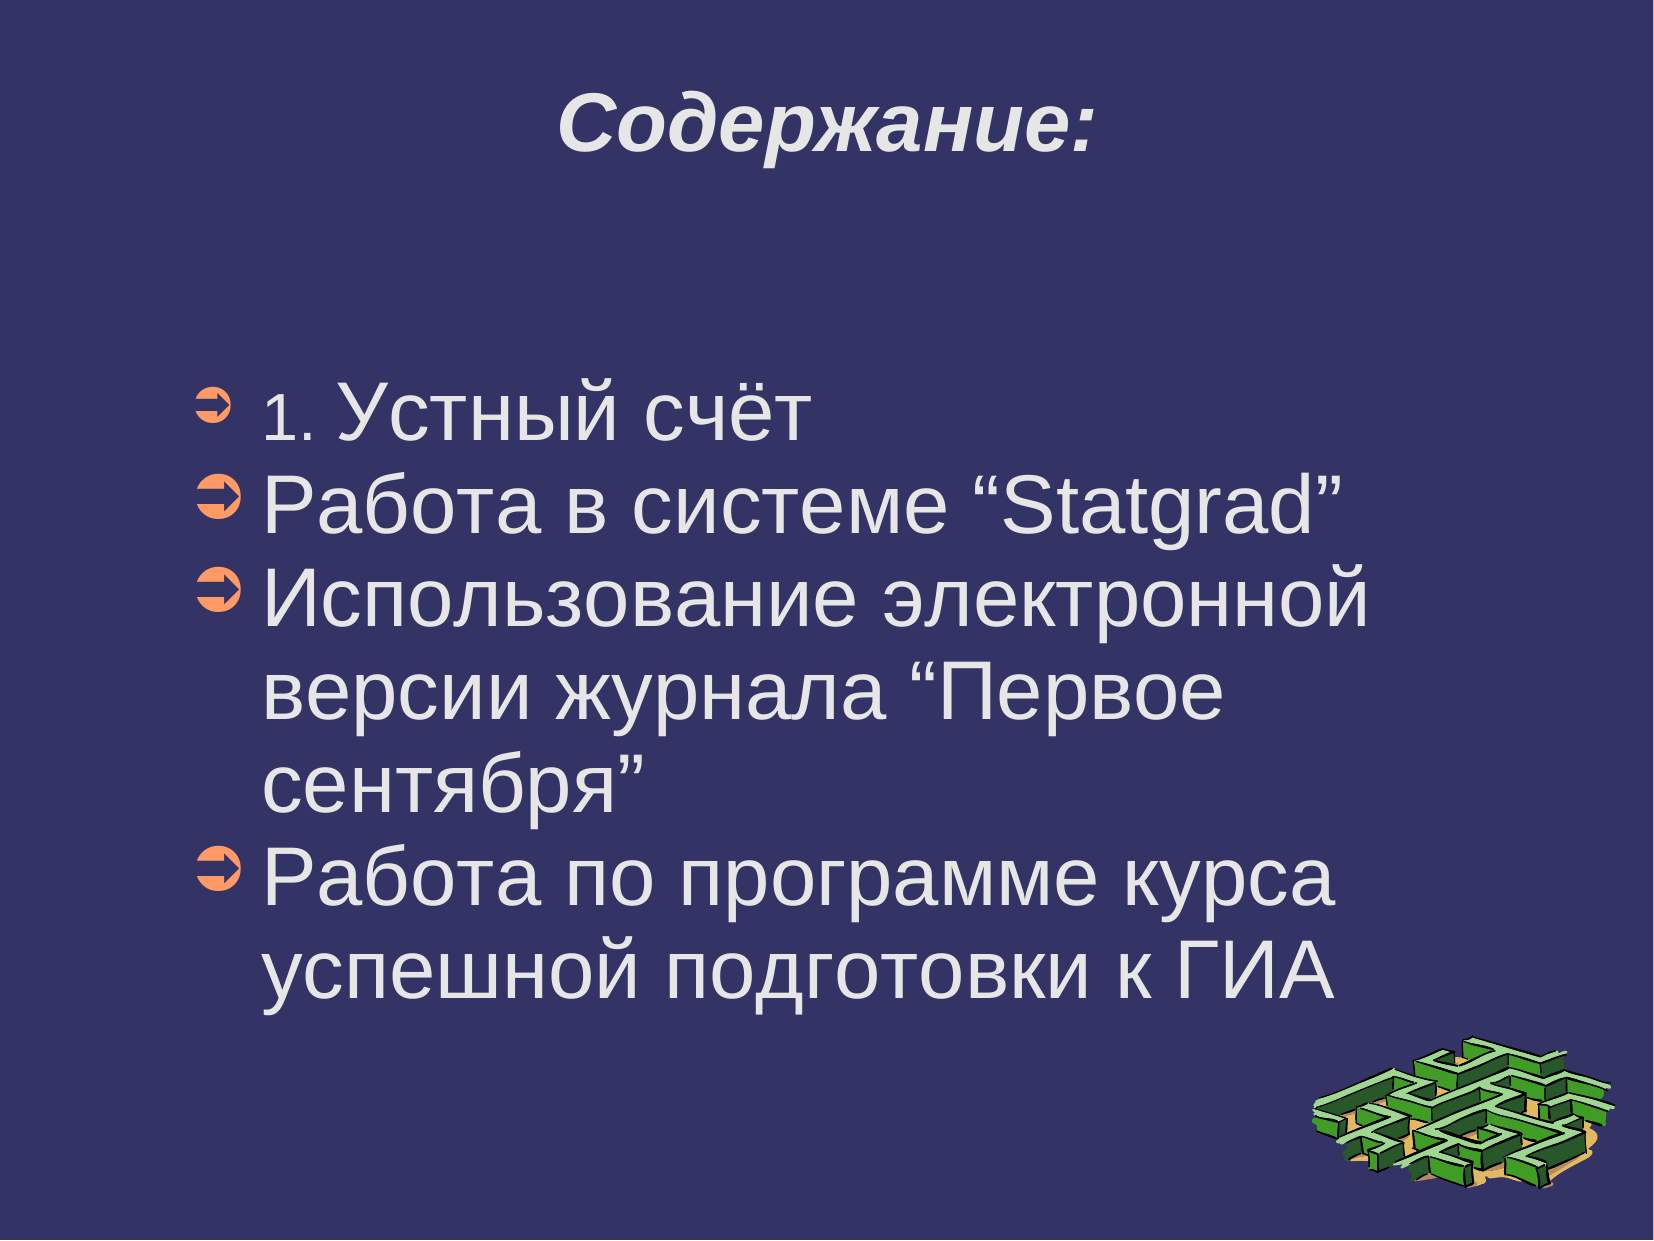

# Содержание:
1. Устный счёт
Работа в системе “Statgrad”
Использование электронной версии журнала “Первое сентября”
Работа по программе курса успешной подготовки к ГИА